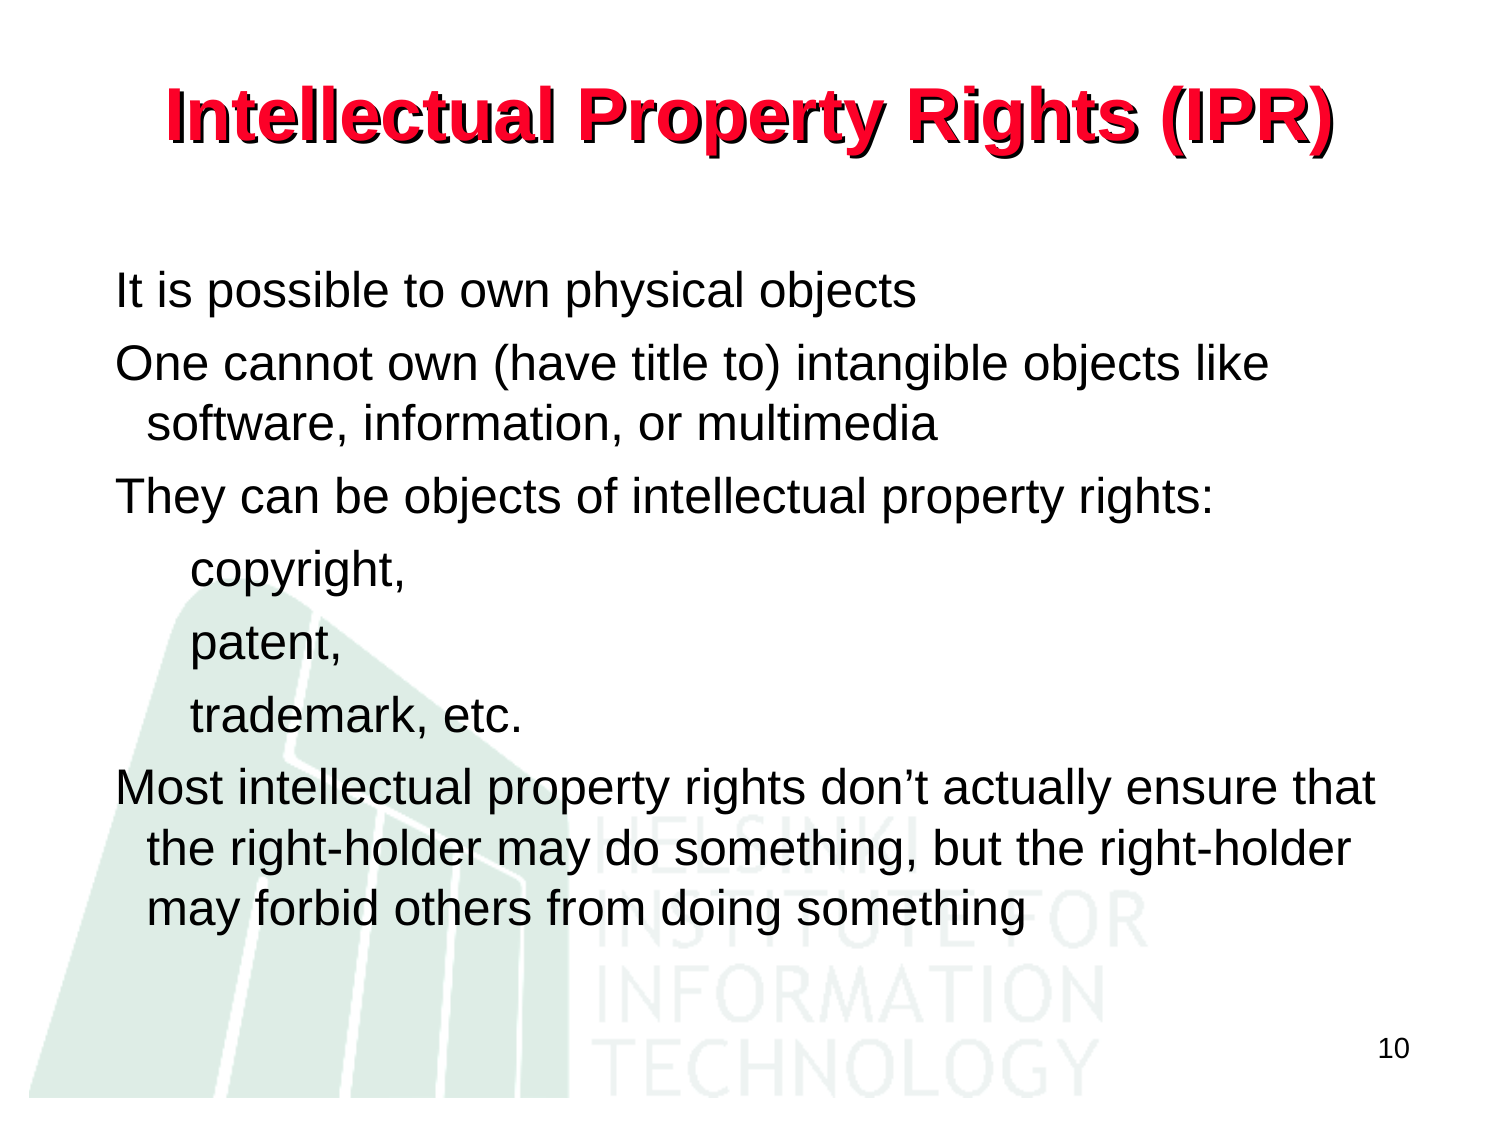

# Intellectual Property Rights (IPR)
It is possible to own physical objects
One cannot own (have title to) intangible objects like software, information, or multimedia
They can be objects of intellectual property rights:
copyright,
patent,
trademark, etc.
Most intellectual property rights don’t actually ensure that the right-holder may do something, but the right-holder may forbid others from doing something
10